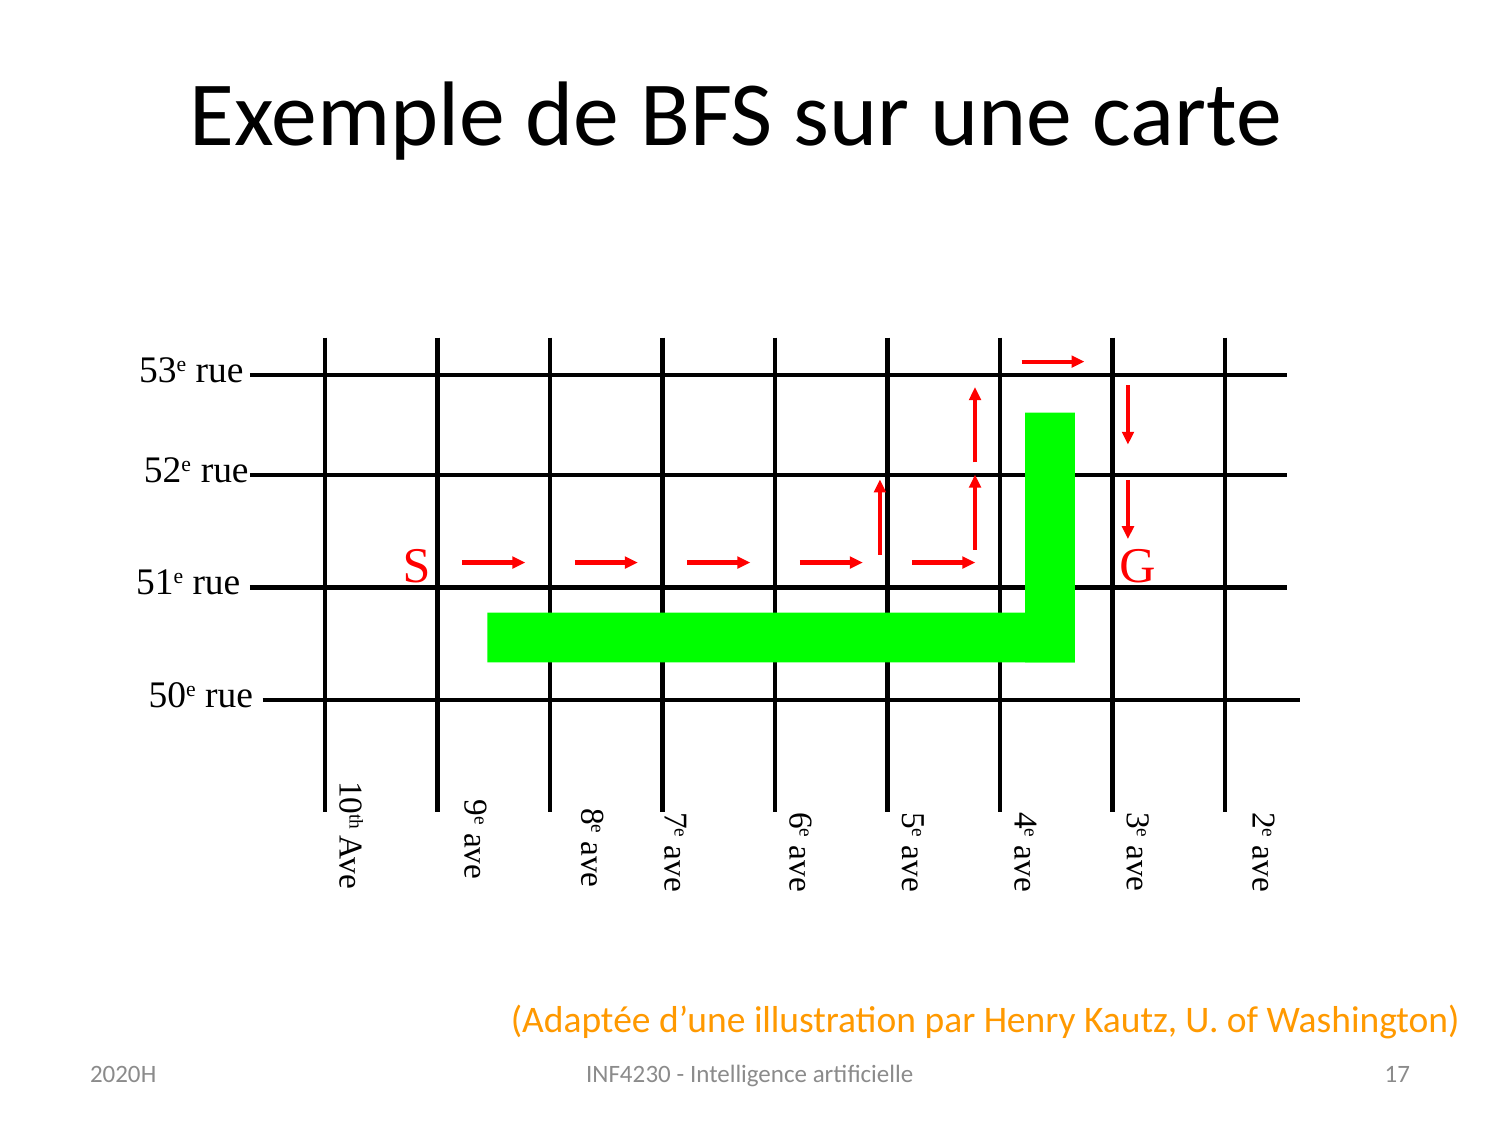

# Exemple de BFS sur une carte
53e rue
52e rue
S
G
51e rue
50e rue
10th Ave
9e ave
8e ave
3e ave
7e ave
6e ave
5e ave
4e ave
2e ave
(Adaptée d’une illustration par Henry Kautz, U. of Washington)
2020H
INF4230 - Intelligence artificielle